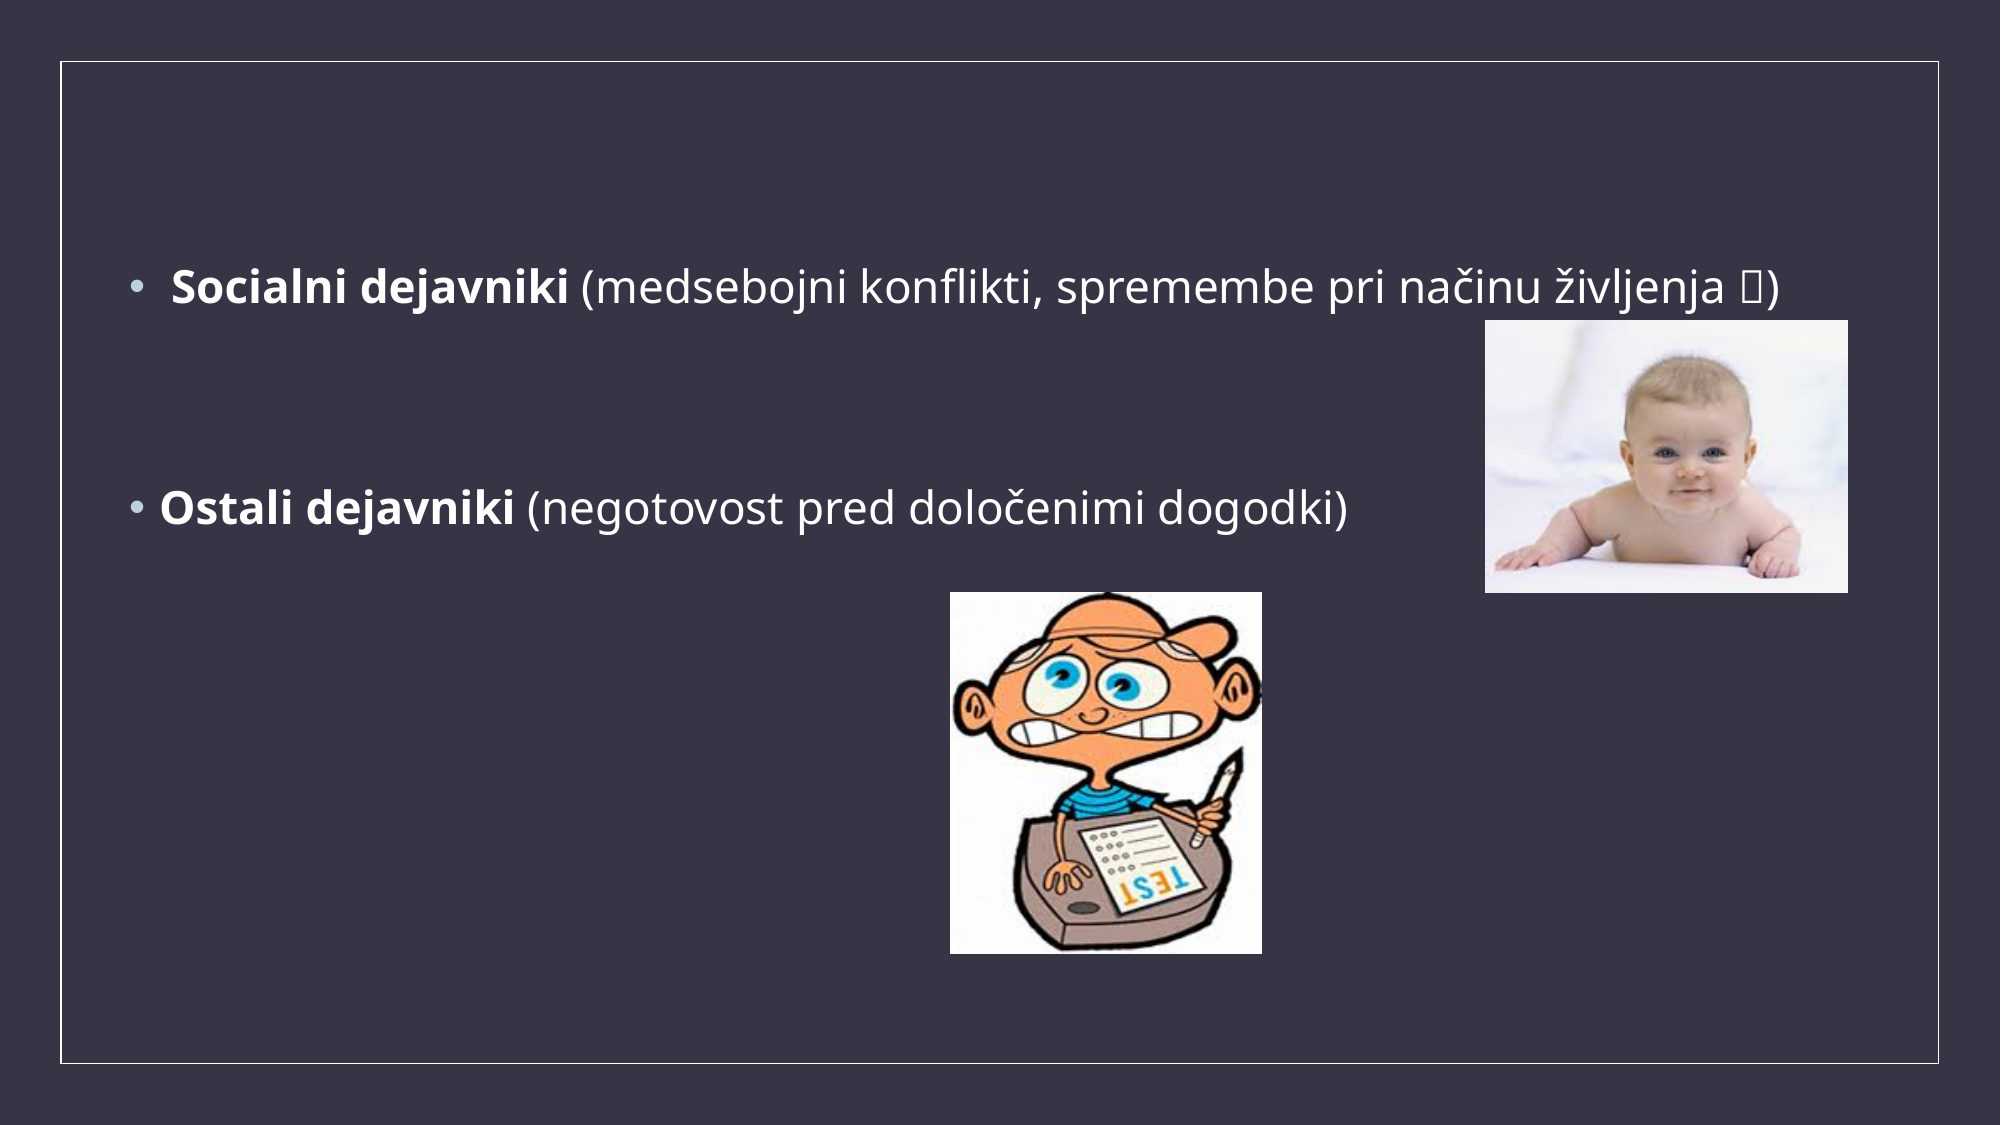

# Socialni dejavniki (medsebojni konflikti, spremembe pri načinu življenja )
Ostali dejavniki (negotovost pred določenimi dogodki)